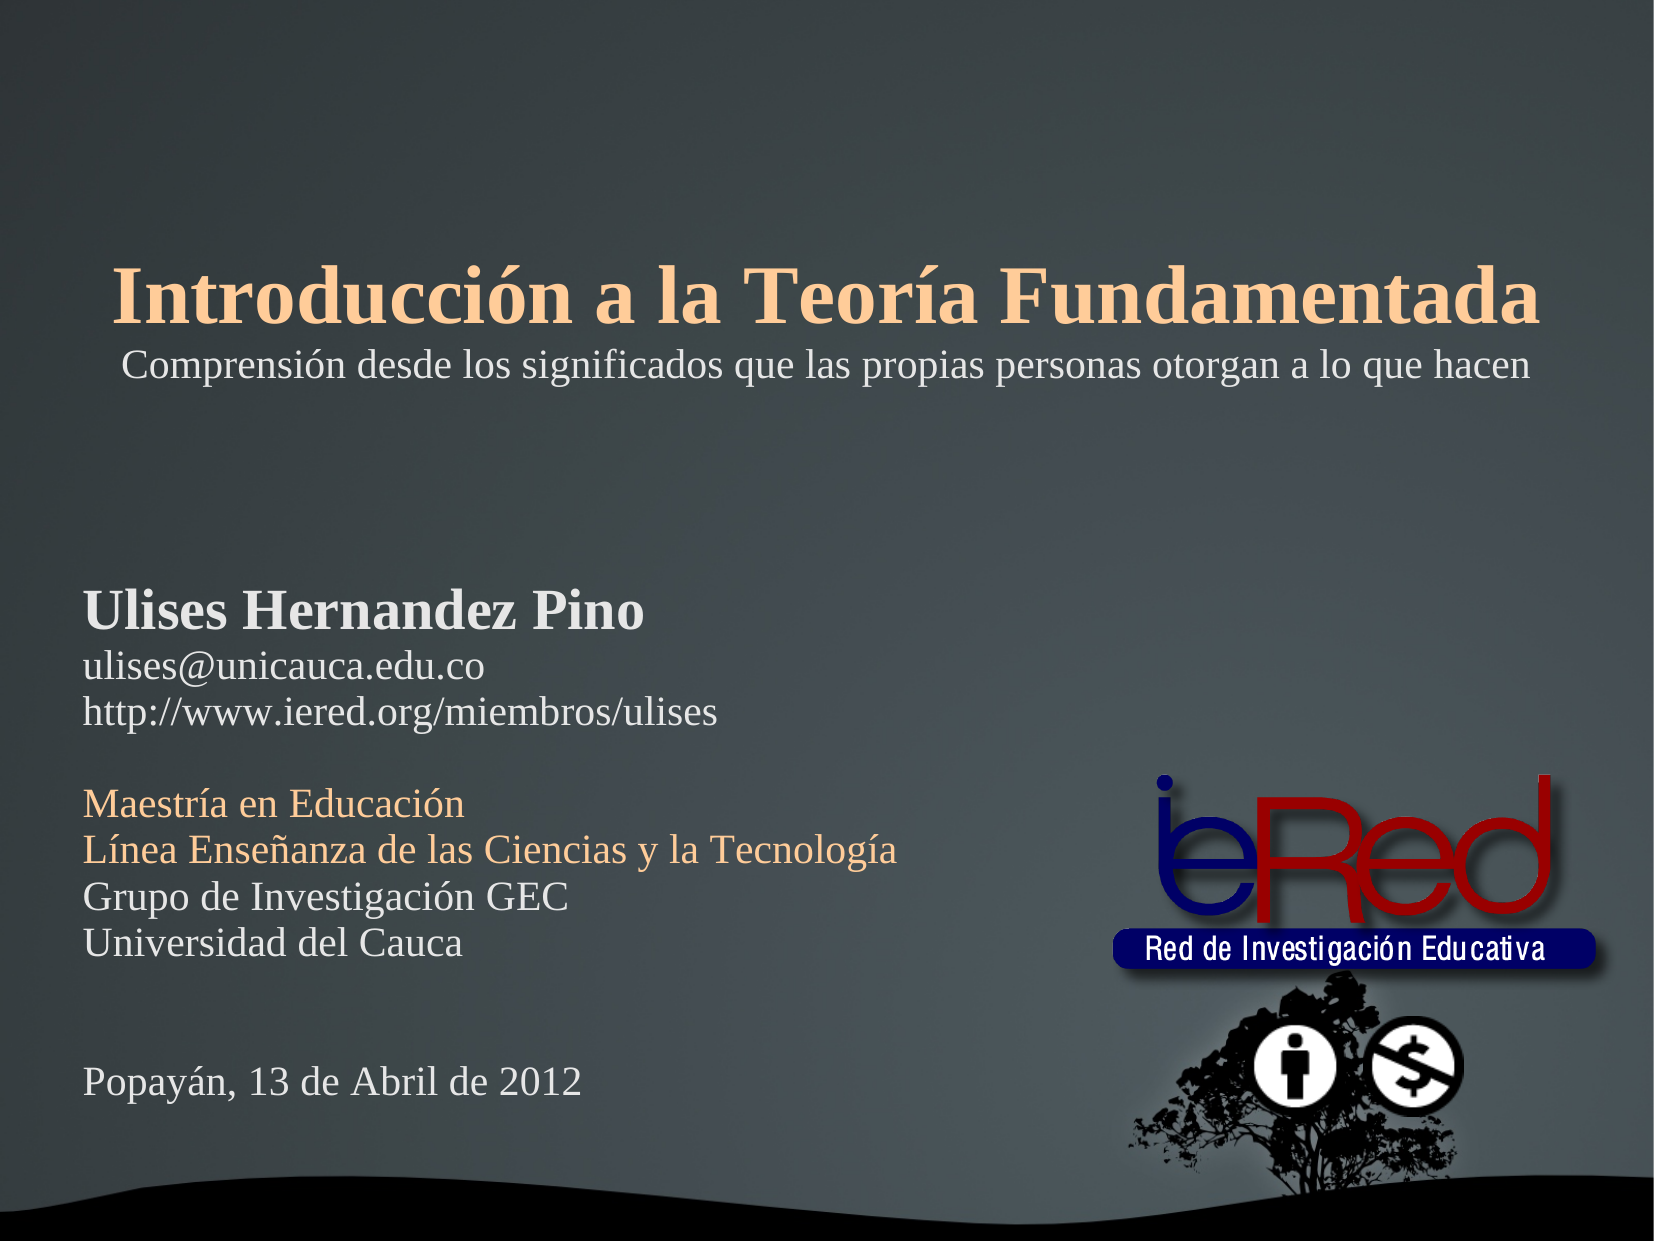

# Introducción a la Teoría Fundamentada Comprensión desde los significados que las propias personas otorgan a lo que hacen
Ulises Hernandez Pino
ulises@unicauca.edu.co
http://www.iered.org/miembros/ulises
Maestría en Educación
Línea Enseñanza de las Ciencias y la Tecnología
Grupo de Investigación GEC
Universidad del Cauca
Popayán, 13 de Abril de 2012